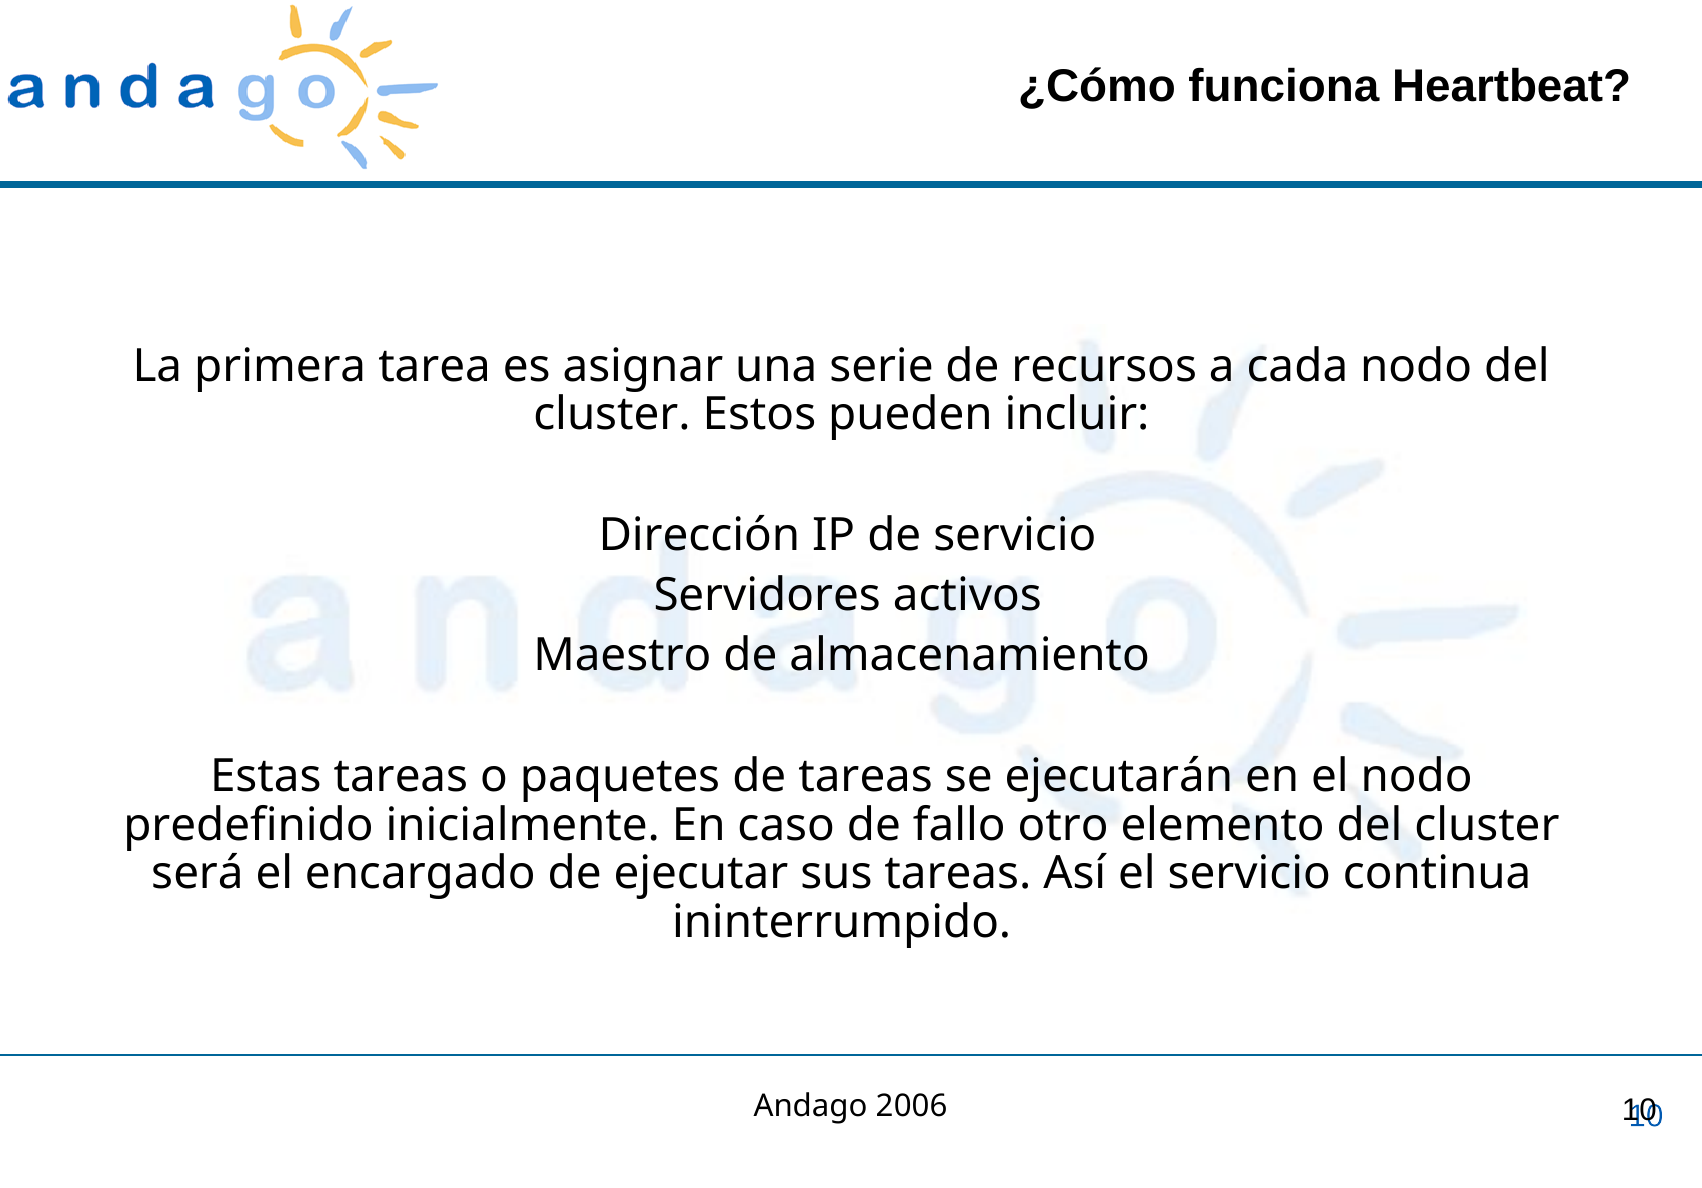

# ¿Cómo funciona Heartbeat?
La primera tarea es asignar una serie de recursos a cada nodo del cluster. Estos pueden incluir:
 Dirección IP de servicio
 Servidores activos
Maestro de almacenamiento
Estas tareas o paquetes de tareas se ejecutarán en el nodo predefinido inicialmente. En caso de fallo otro elemento del cluster será el encargado de ejecutar sus tareas. Así el servicio continua ininterrumpido.